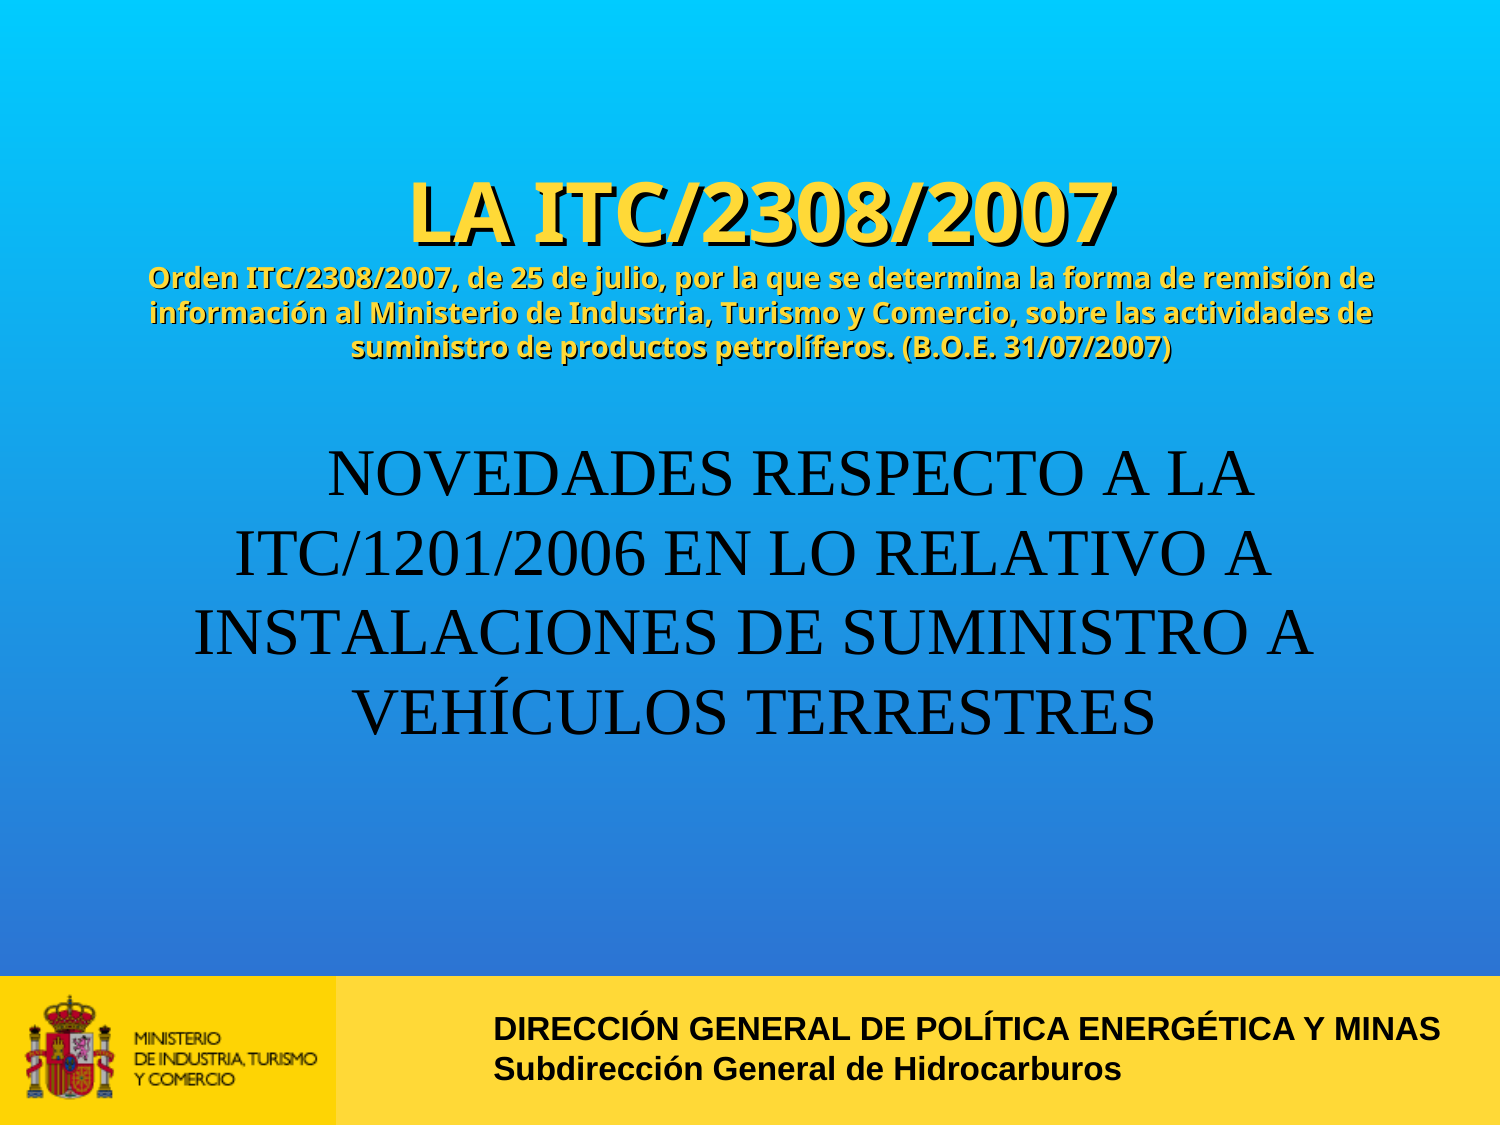

# LA ITC/2308/2007 Orden ITC/2308/2007, de 25 de julio, por la que se determina la forma de remisión de información al Ministerio de Industria, Turismo y Comercio, sobre las actividades de suministro de productos petrolíferos. (B.O.E. 31/07/2007)
	NOVEDADES RESPECTO A LA ITC/1201/2006 EN LO RELATIVO A INSTALACIONES DE SUMINISTRO A VEHÍCULOS TERRESTRES
DIRECCIÓN GENERAL DE POLÍTICA ENERGÉTICA Y MINAS
Subdirección General de Hidrocarburos